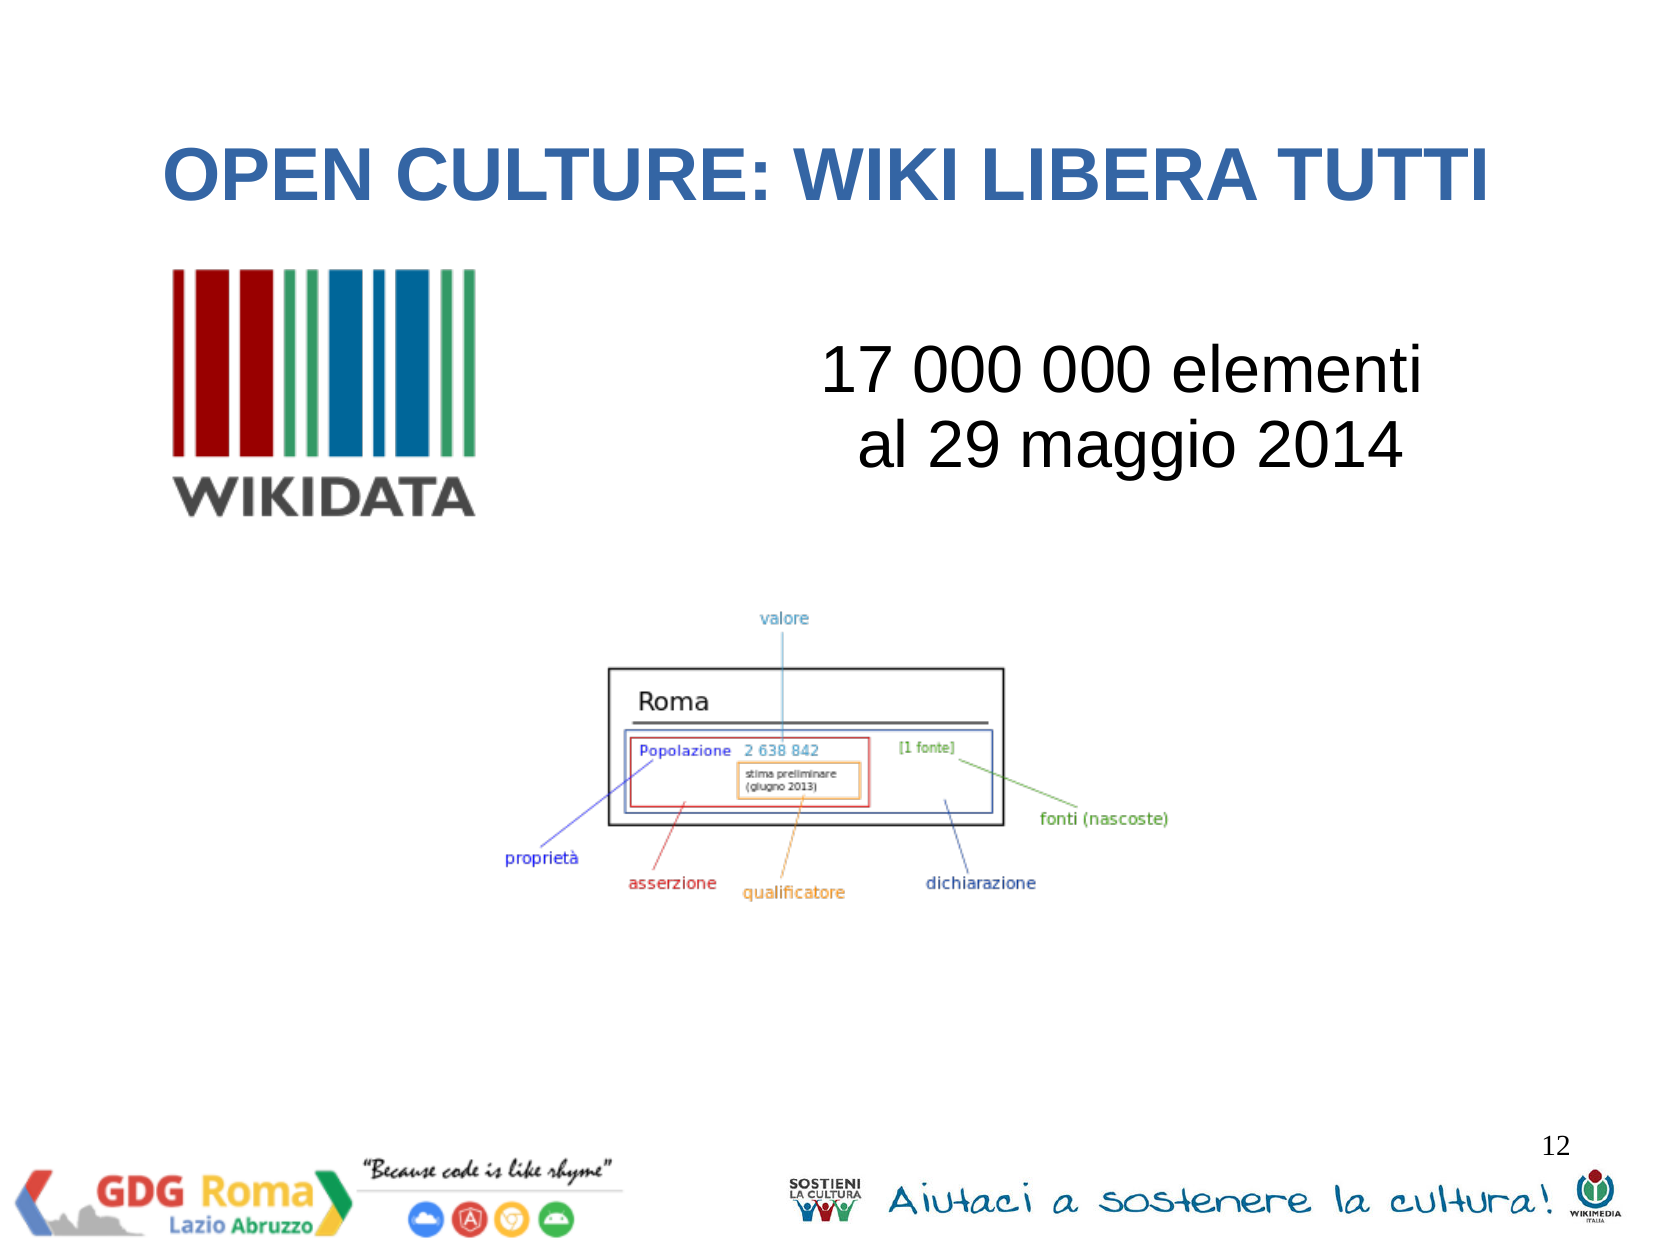

OPEN CULTURE: WIKI LIBERA TUTTI
17 000 000 elementi
al 29 maggio 2014
#
12